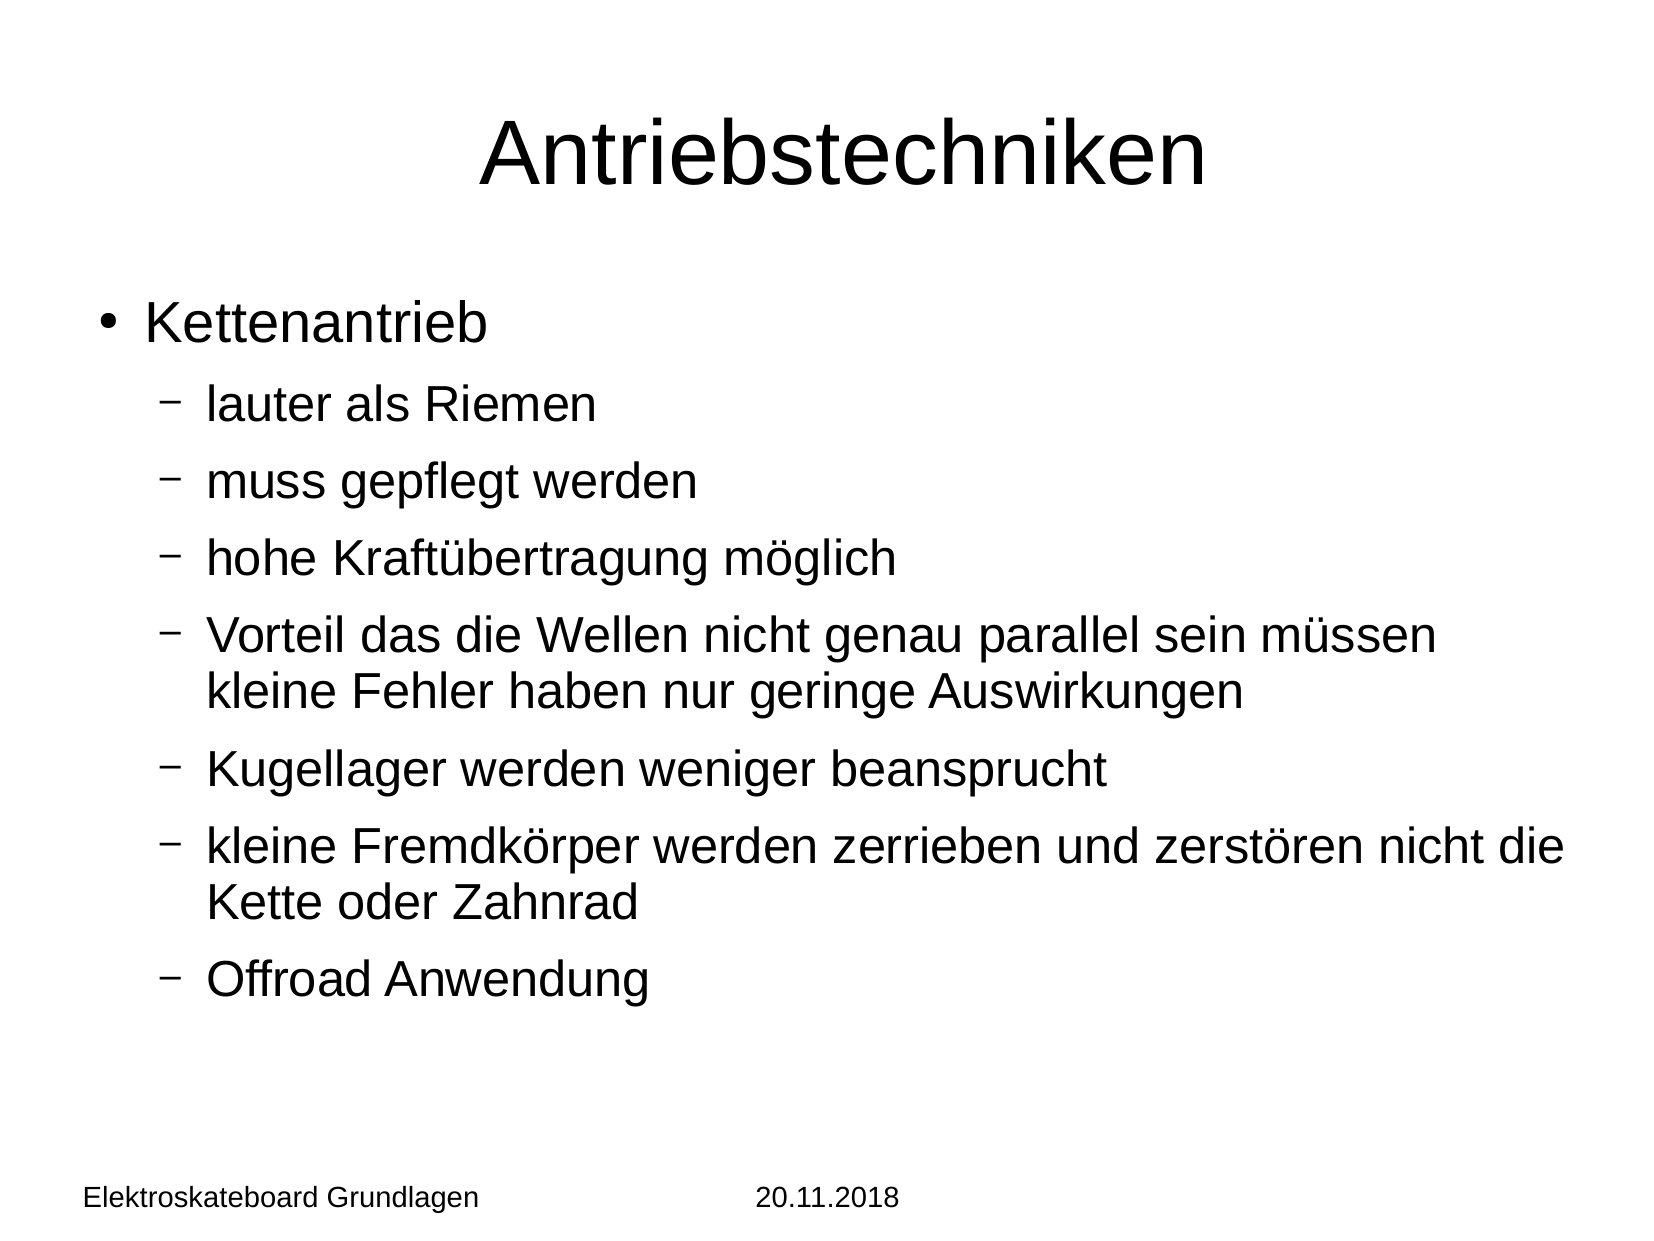

# Antriebstechniken
Kettenantrieb
lauter als Riemen
muss gepflegt werden
hohe Kraftübertragung möglich
Vorteil das die Wellen nicht genau parallel sein müssen kleine Fehler haben nur geringe Auswirkungen
Kugellager werden weniger beansprucht
kleine Fremdkörper werden zerrieben und zerstören nicht die Kette oder Zahnrad
Offroad Anwendung